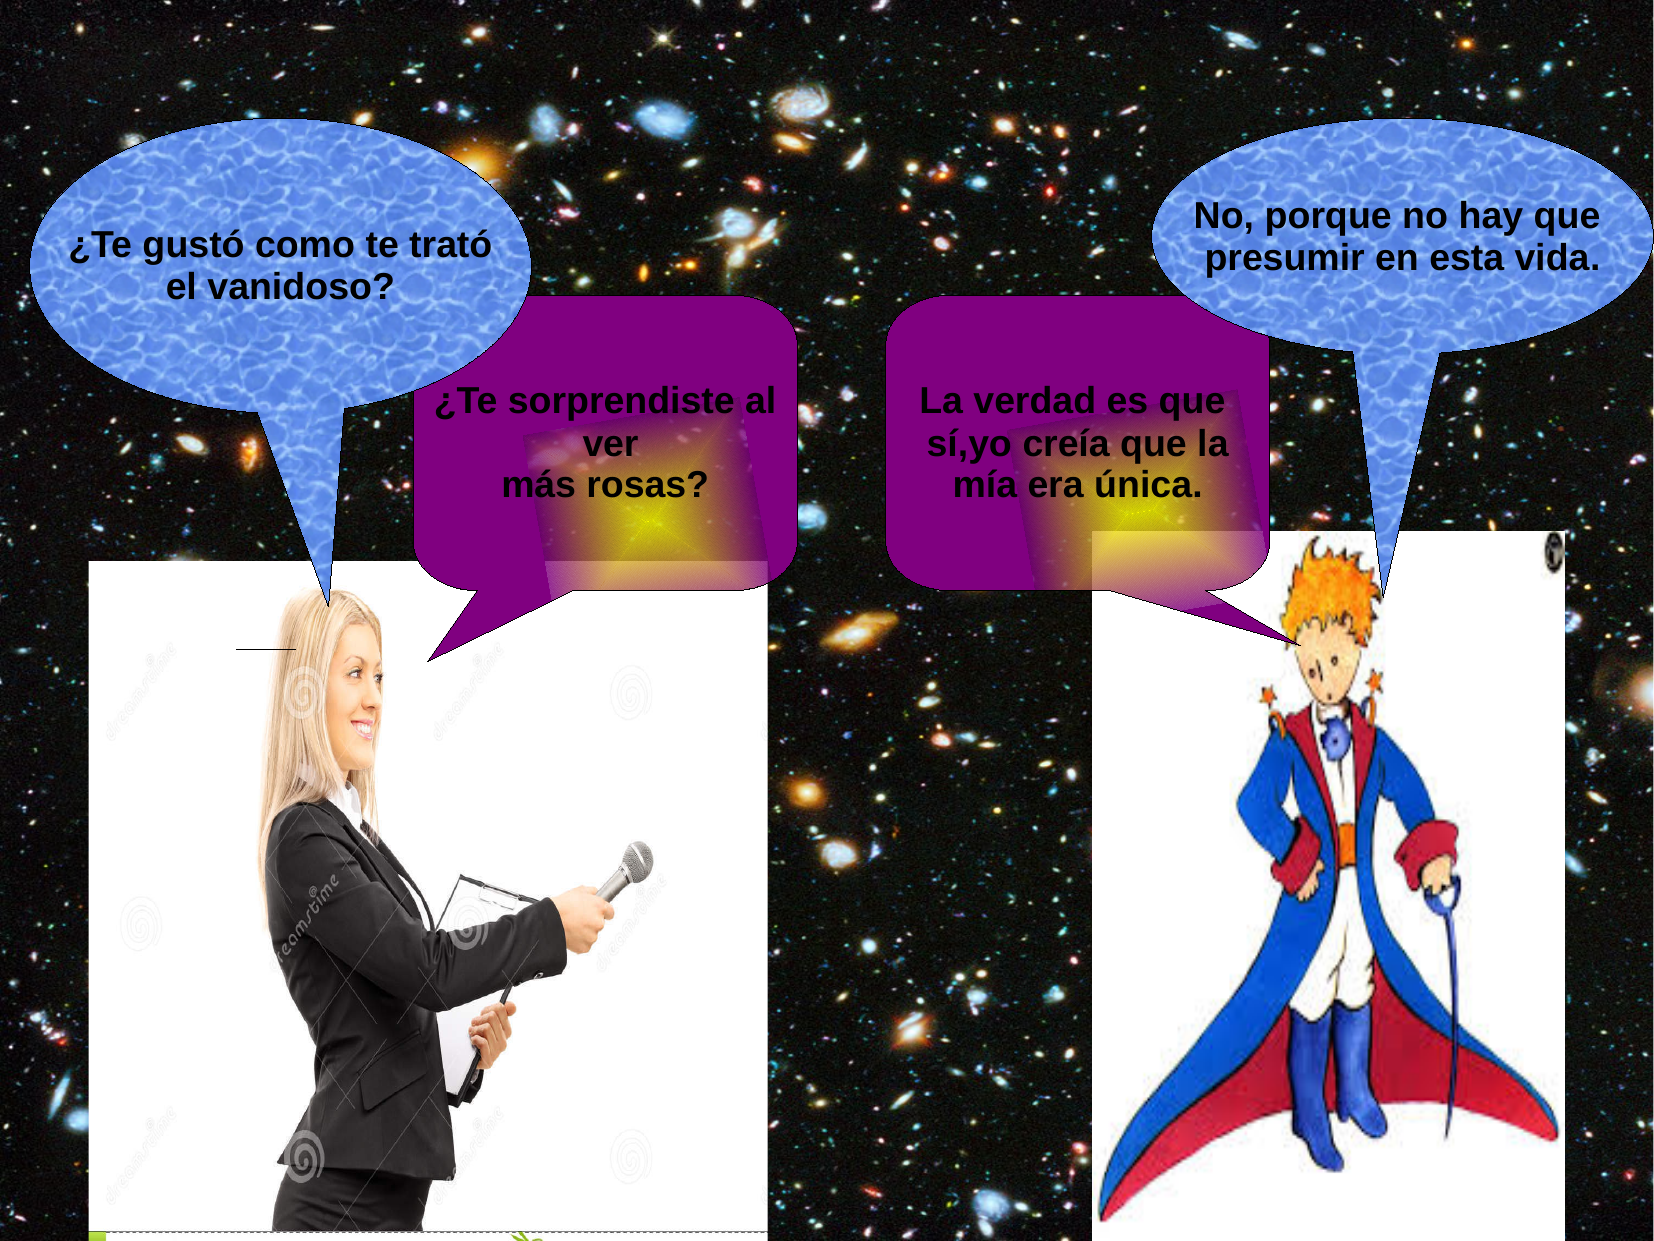

¿Te gustó como te trató
el vanidoso?
No, porque no hay que
presumir en esta vida.
¿Te sorprendiste al
 ver
más rosas?
La verdad es que
sí,yo creía que la
mía era única.